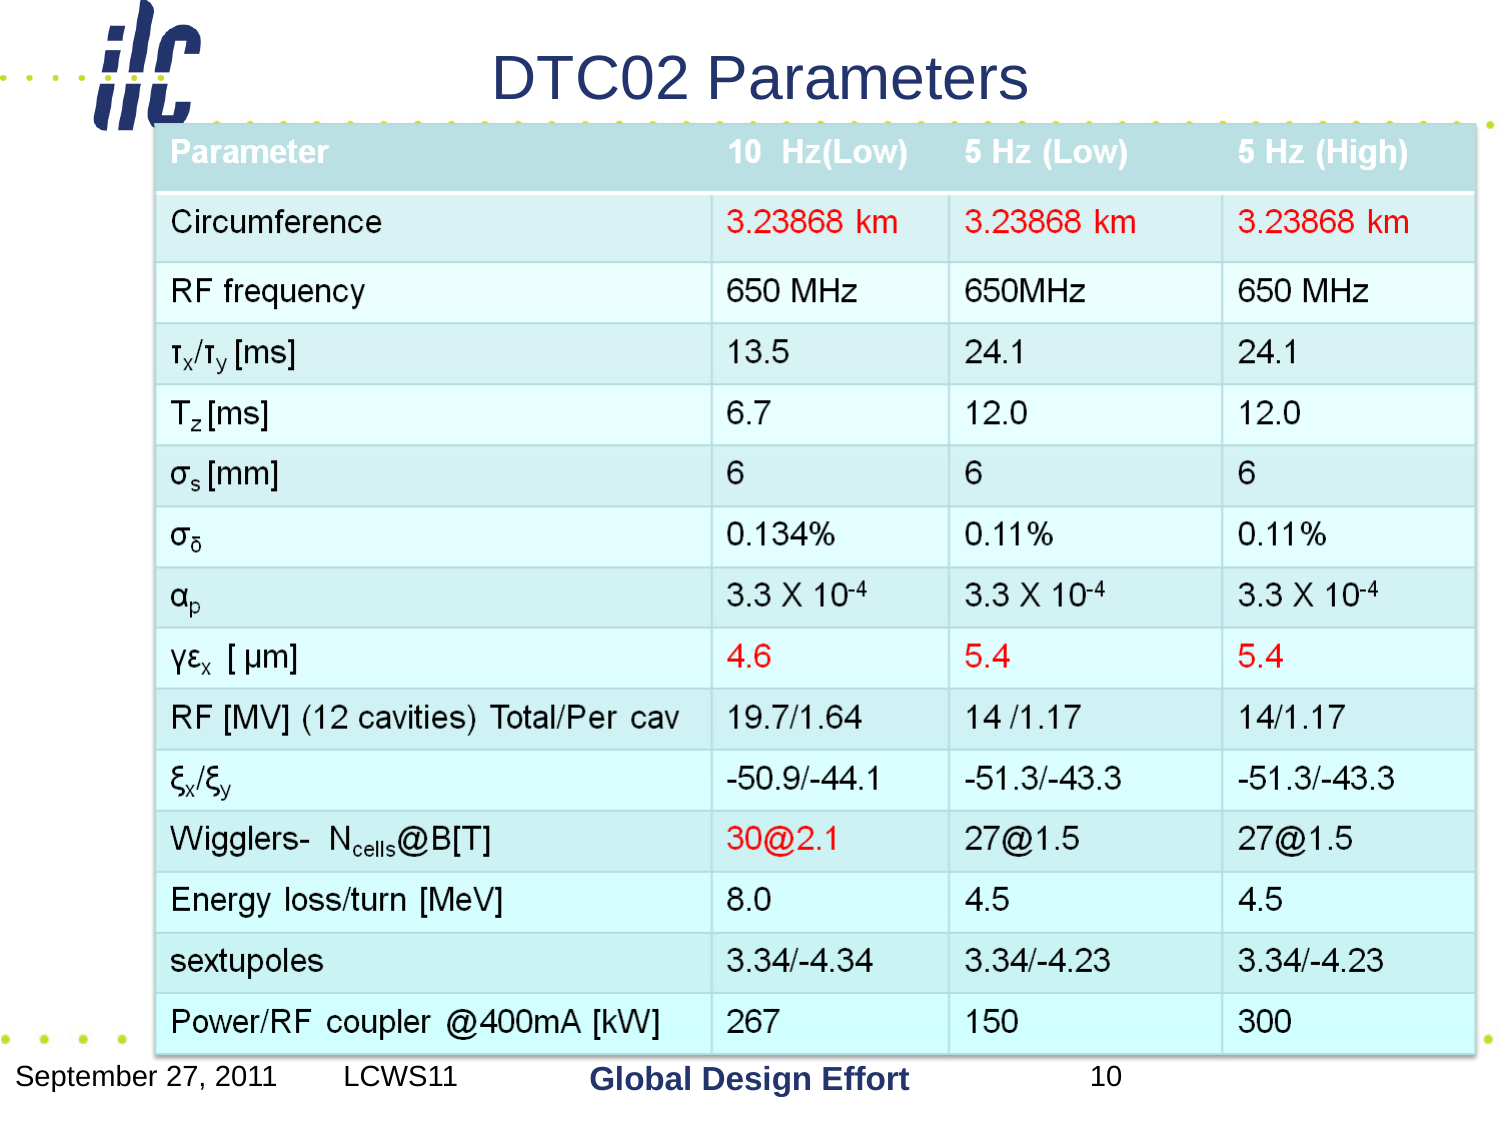

# DTC02 Parameters
September 27, 2011 LCWS11
Global Design Effort